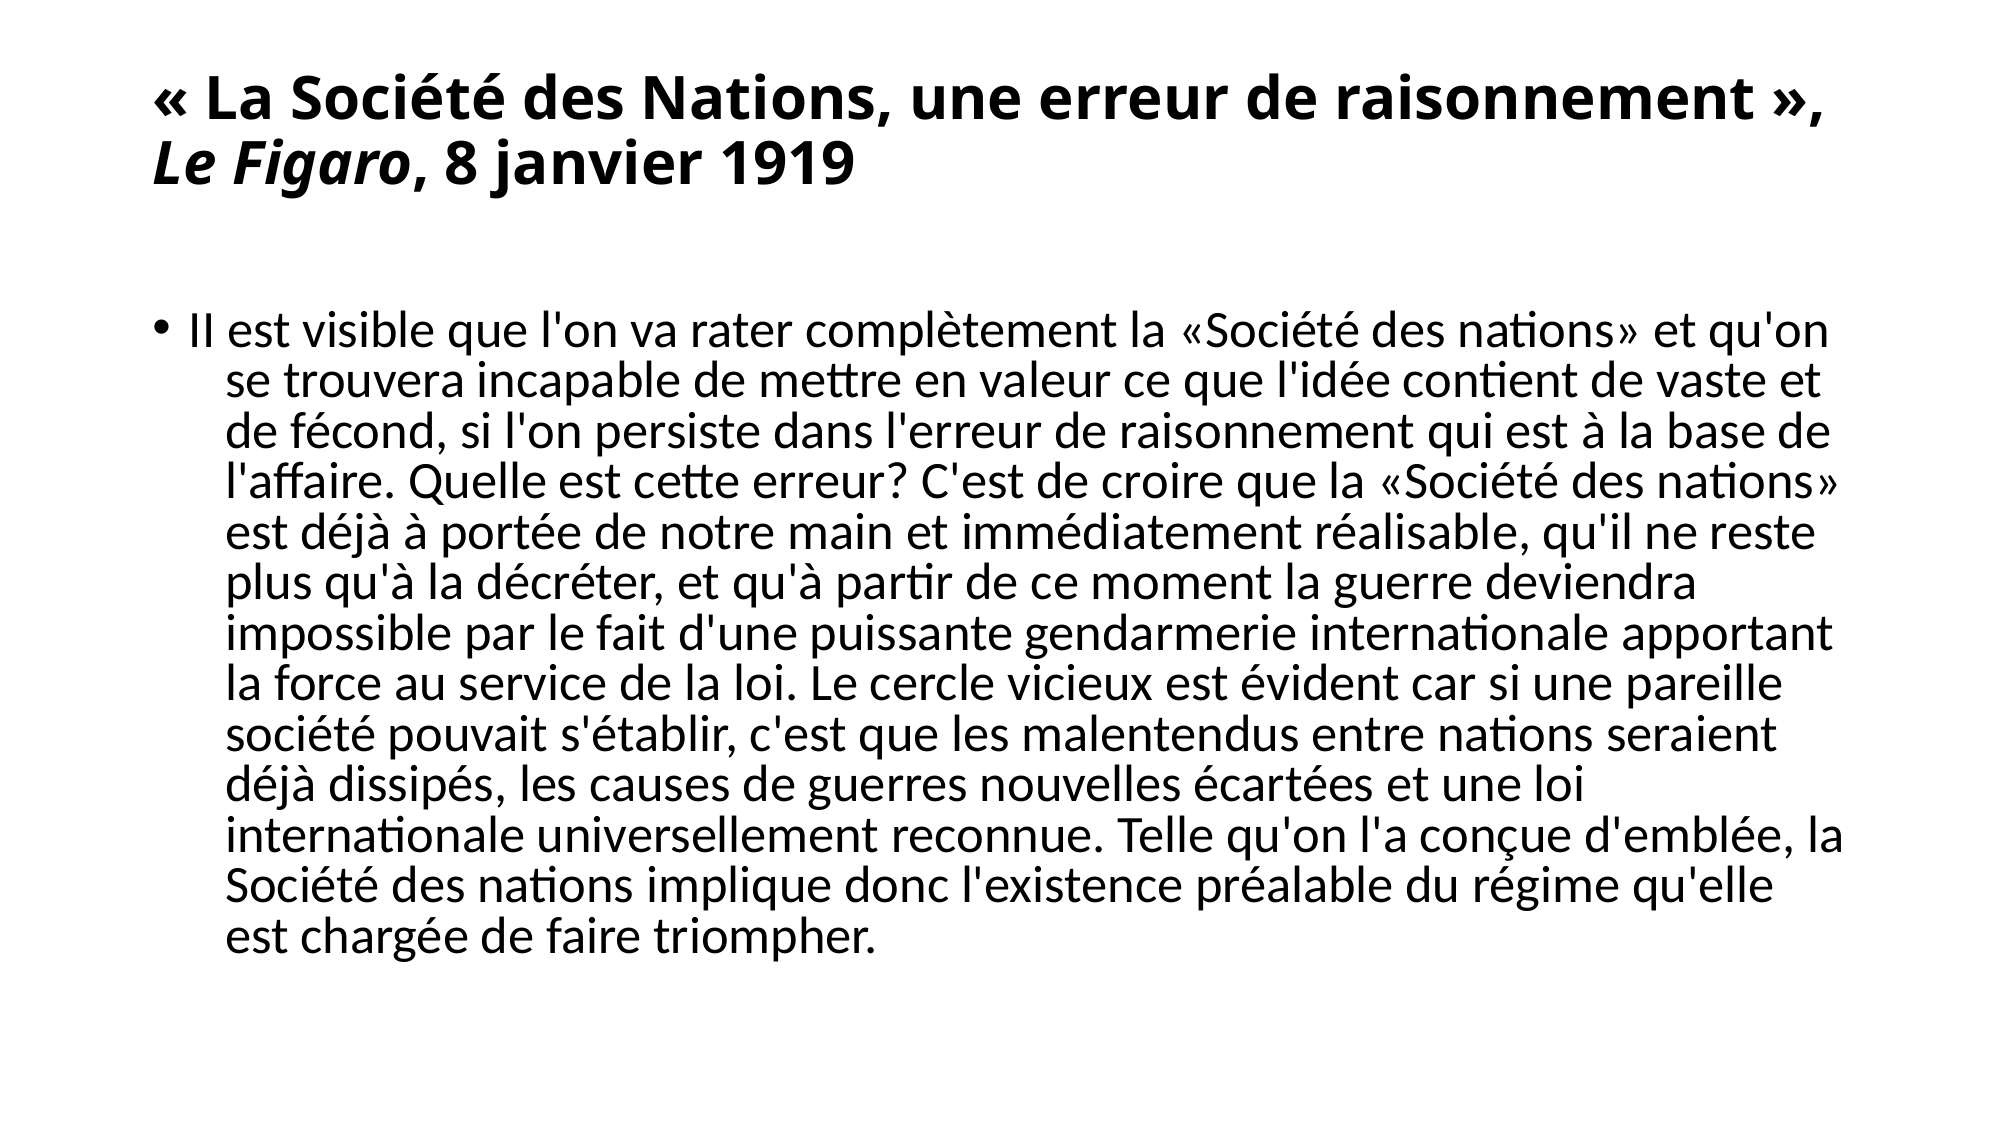

# « La Société des Nations, une erreur de raisonnement », Le Figaro, 8 janvier 1919
II est visible que l'on va rater complètement la «Société des nations» et qu'on se trouvera incapable de mettre en valeur ce que l'idée contient de vaste et de fécond, si l'on persiste dans l'erreur de raisonnement qui est à la base de l'affaire. Quelle est cette erreur? C'est de croire que la «Société des nations» est déjà à portée de notre main et immédiatement réalisable, qu'il ne reste plus qu'à la décréter, et qu'à partir de ce moment la guerre deviendra impossible par le fait d'une puissante gendarmerie internationale apportant la force au service de la loi. Le cercle vicieux est évident car si une pareille société pouvait s'établir, c'est que les malentendus entre nations seraient déjà dissipés, les causes de guerres nouvelles écartées et une loi internationale universellement reconnue. Telle qu'on l'a conçue d'emblée, la Société des nations implique donc l'existence préalable du régime qu'elle est chargée de faire triompher.